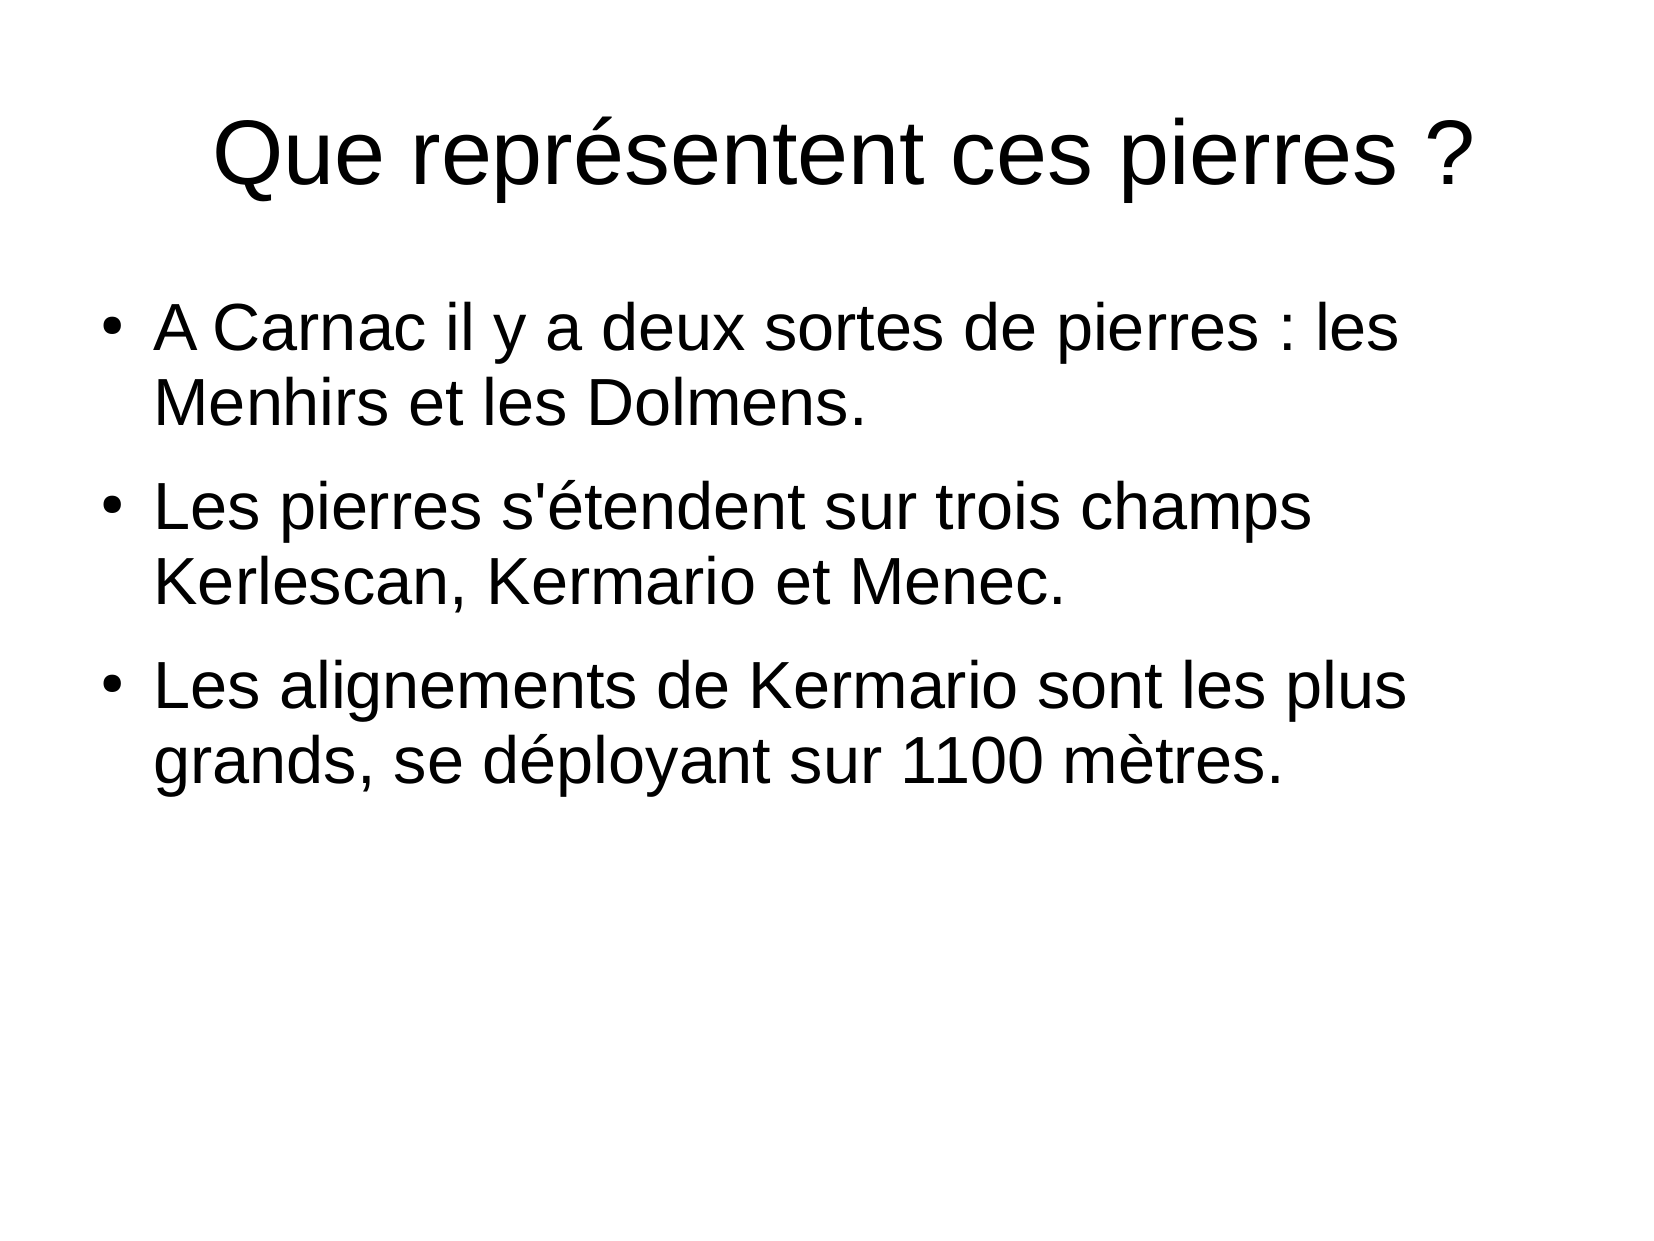

# Que représentent ces pierres ?
A Carnac il y a deux sortes de pierres : les Menhirs et les Dolmens.
Les pierres s'étendent sur trois champs Kerlescan, Kermario et Menec.
Les alignements de Kermario sont les plus grands, se déployant sur 1100 mètres.